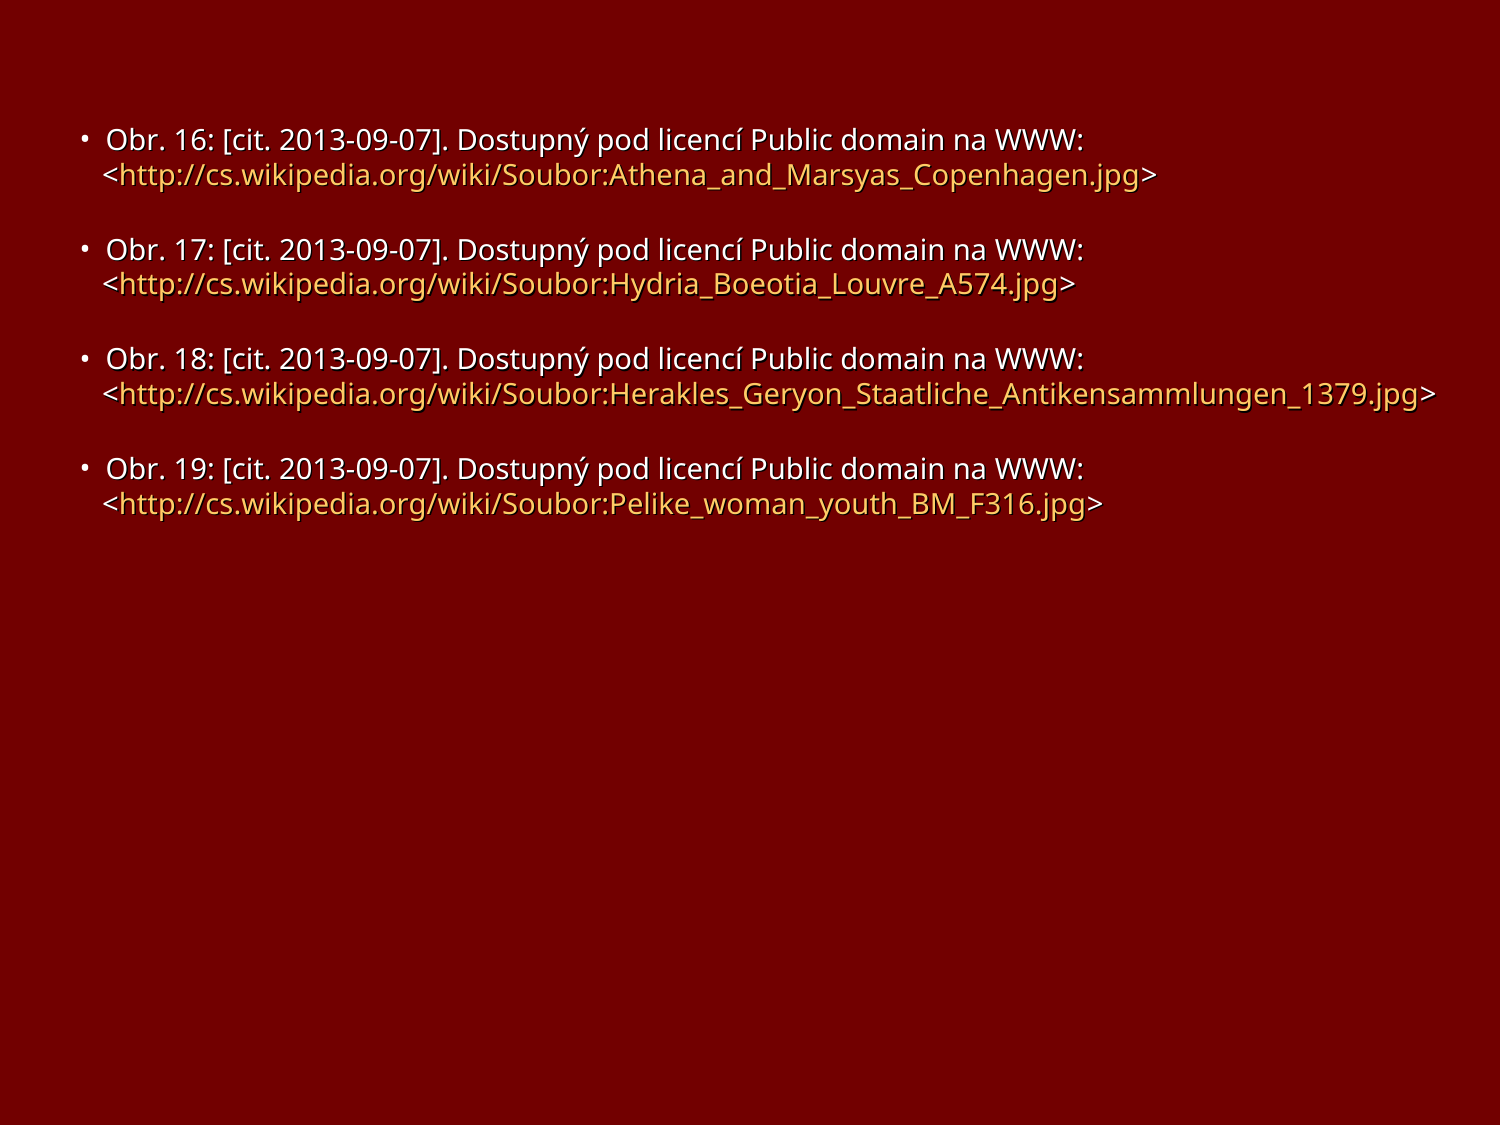

Obr. 16: [cit. 2013-09-07]. Dostupný pod licencí Public domain na WWW:
 <http://cs.wikipedia.org/wiki/Soubor:Athena_and_Marsyas_Copenhagen.jpg>
 Obr. 17: [cit. 2013-09-07]. Dostupný pod licencí Public domain na WWW:
 <http://cs.wikipedia.org/wiki/Soubor:Hydria_Boeotia_Louvre_A574.jpg>
 Obr. 18: [cit. 2013-09-07]. Dostupný pod licencí Public domain na WWW:
 <http://cs.wikipedia.org/wiki/Soubor:Herakles_Geryon_Staatliche_Antikensammlungen_1379.jpg>
 Obr. 19: [cit. 2013-09-07]. Dostupný pod licencí Public domain na WWW:
 <http://cs.wikipedia.org/wiki/Soubor:Pelike_woman_youth_BM_F316.jpg>